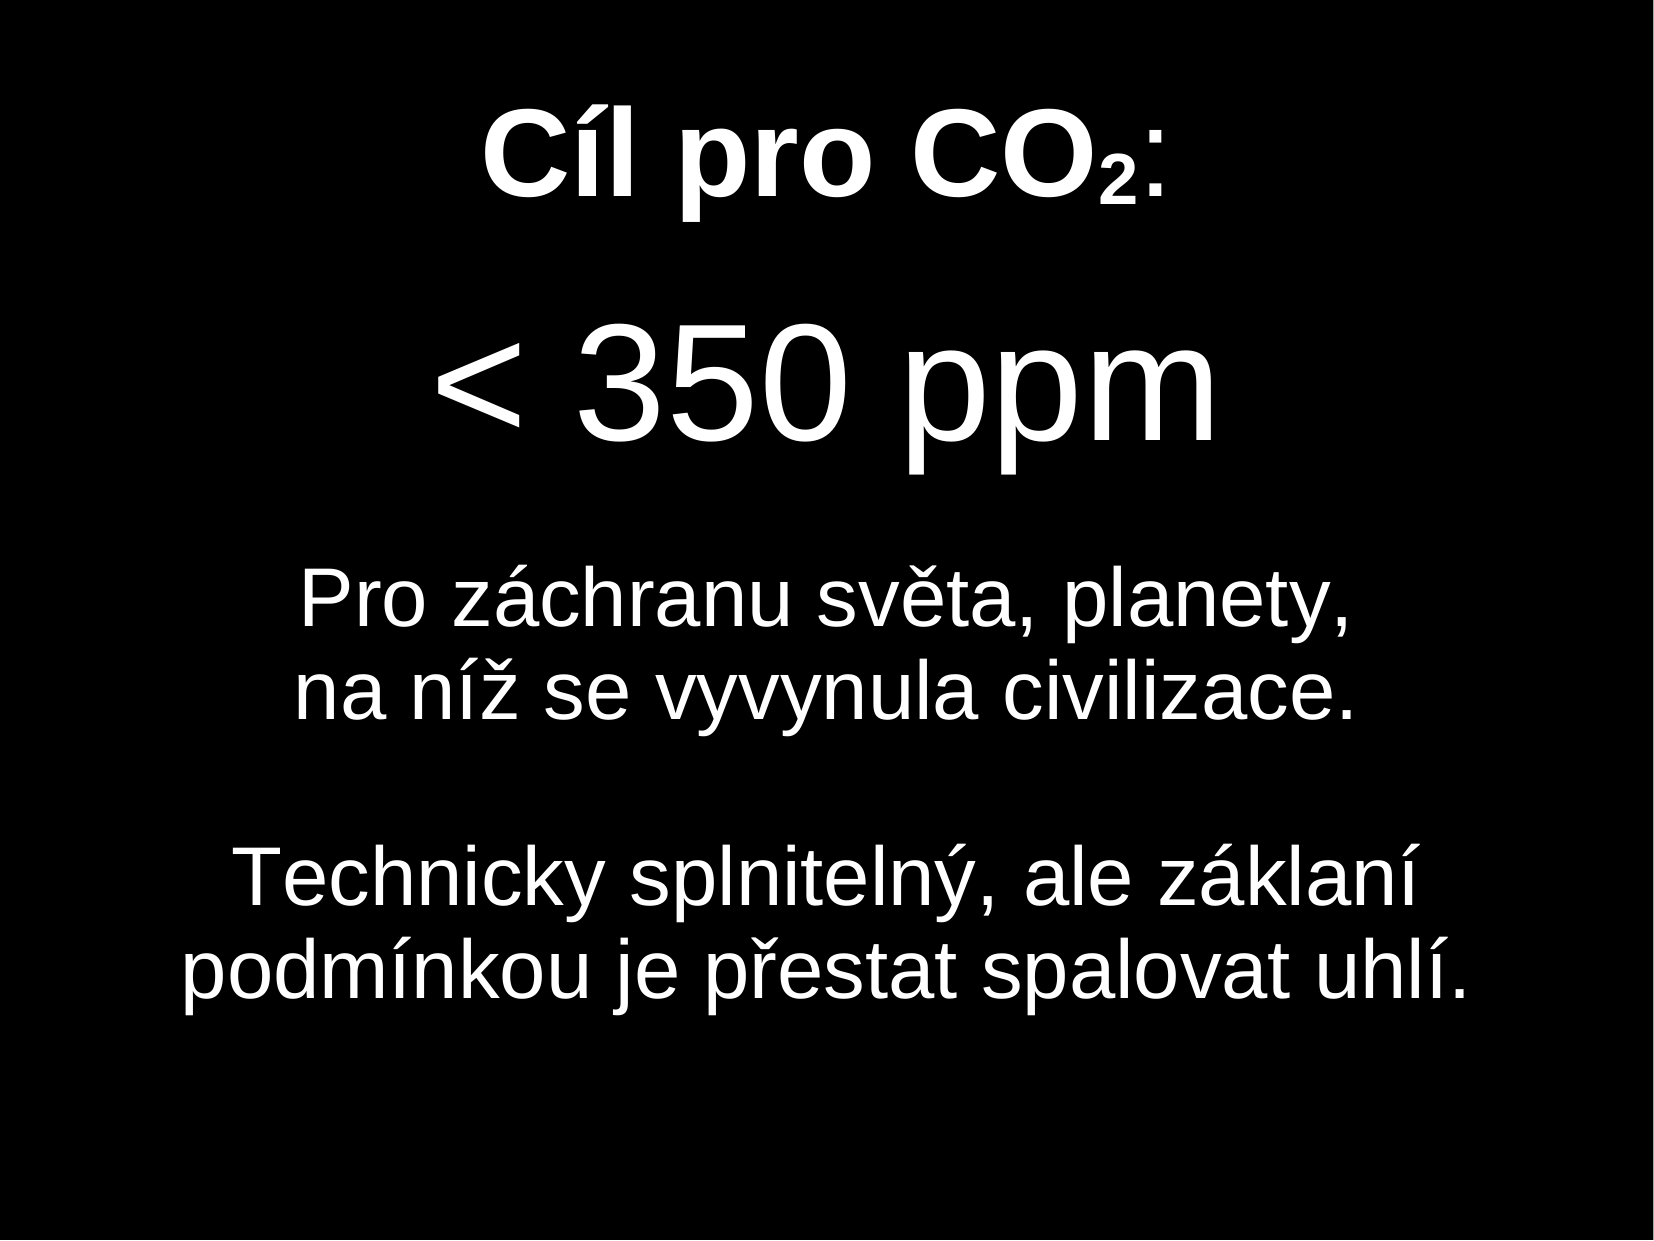

# Cíl pro CO2:
< 350 ppm
Pro záchranu světa, planety,
na níž se vyvynula civilizace.
Technicky splnitelný, ale záklaní podmínkou je přestat spalovat uhlí.